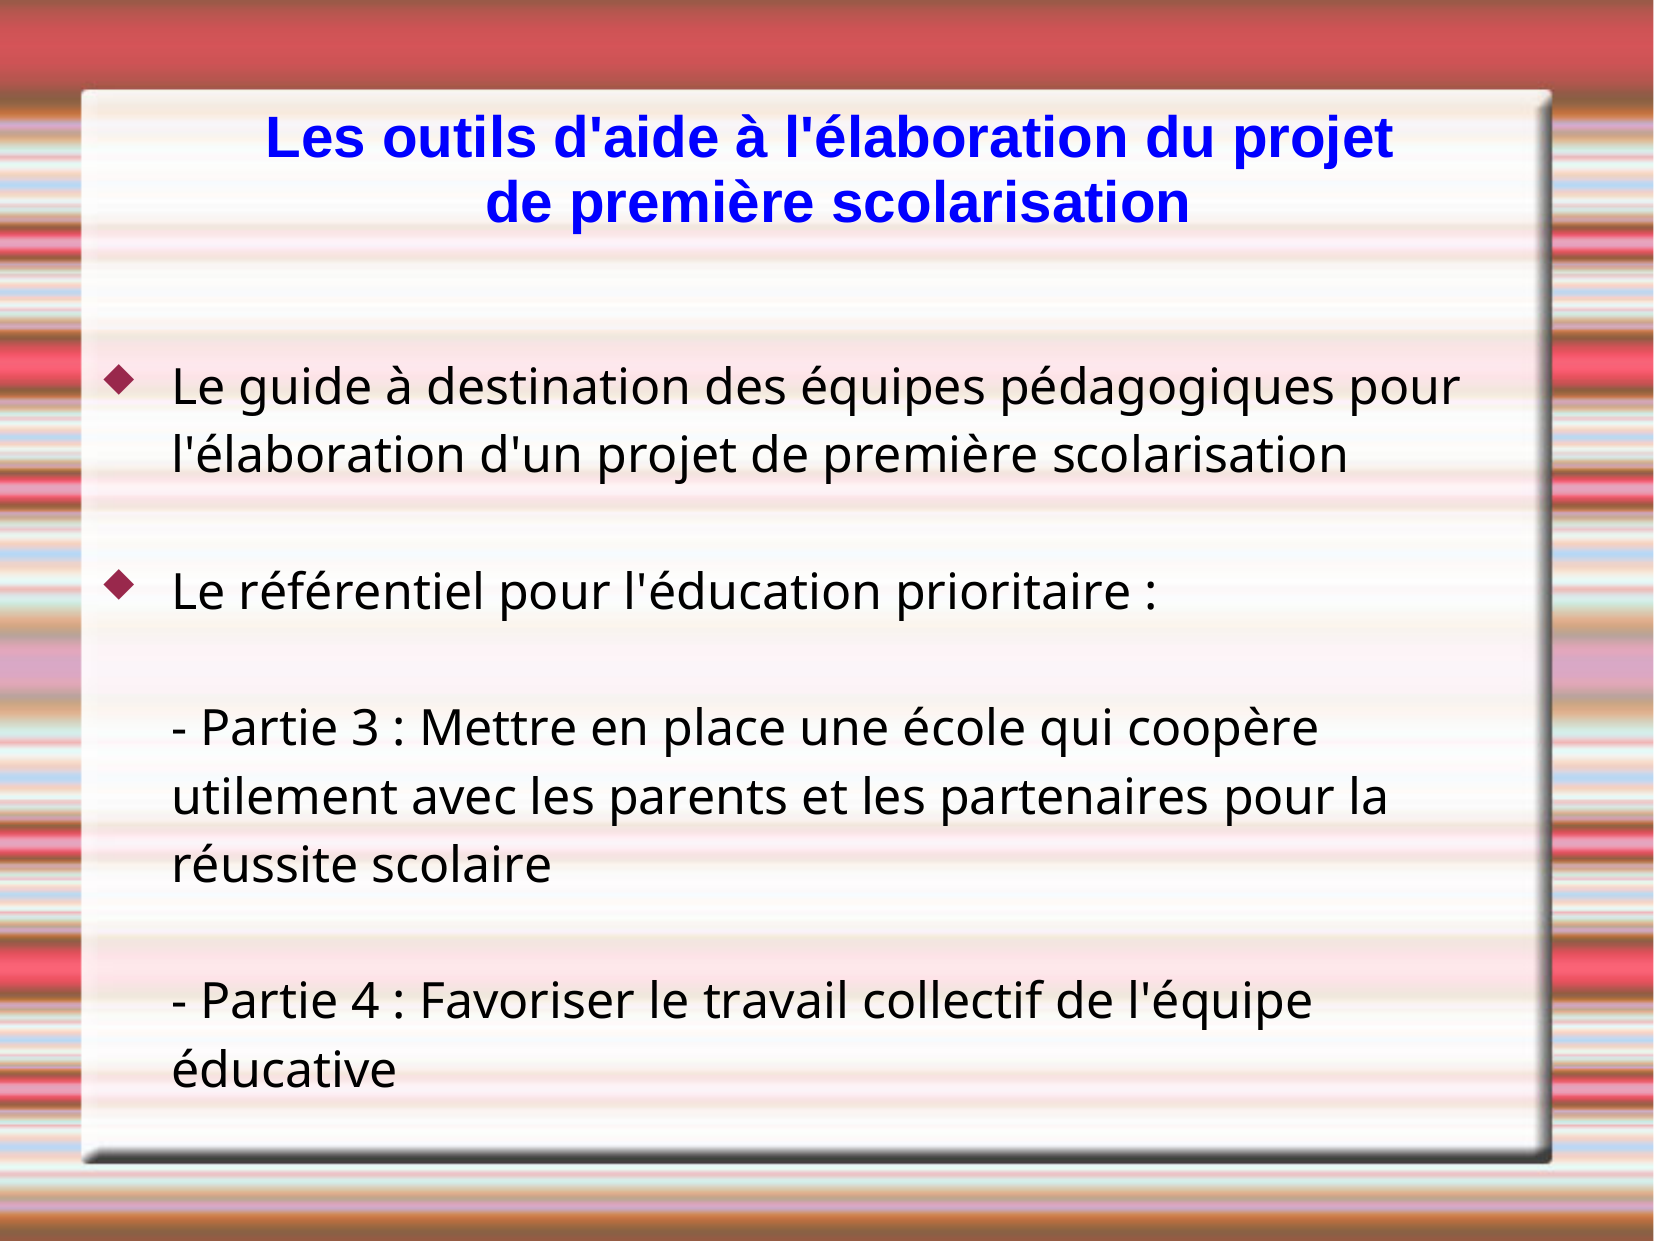

# Les outils d'aide à l'élaboration du projet
de première scolarisation
Le guide à destination des équipes pédagogiques pour l'élaboration d'un projet de première scolarisation
Le référentiel pour l'éducation prioritaire :
- Partie 3 : Mettre en place une école qui coopère utilement avec les parents et les partenaires pour la réussite scolaire
- Partie 4 : Favoriser le travail collectif de l'équipe éducative